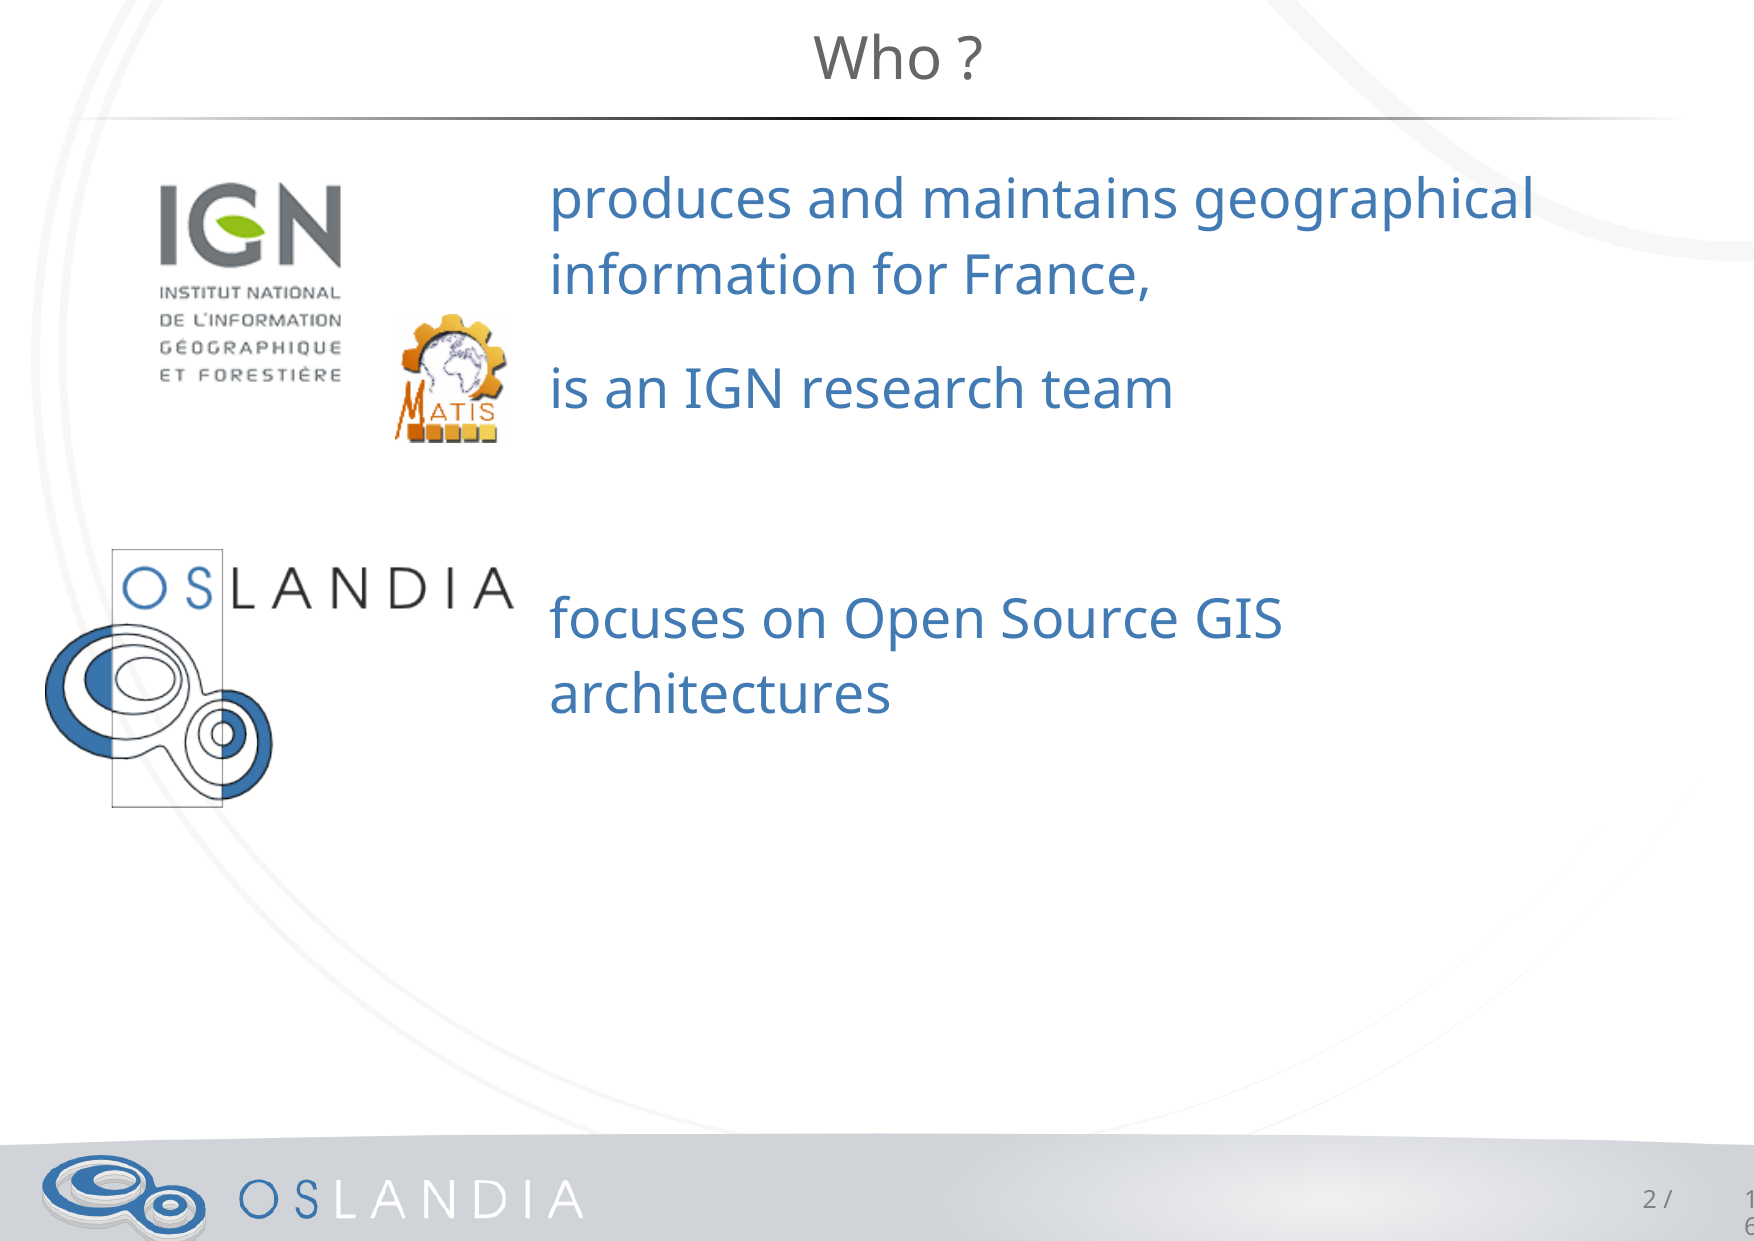

# Who ?
produces and maintains geographical information for France,
is an IGN research team
focuses on Open Source GIS architectures